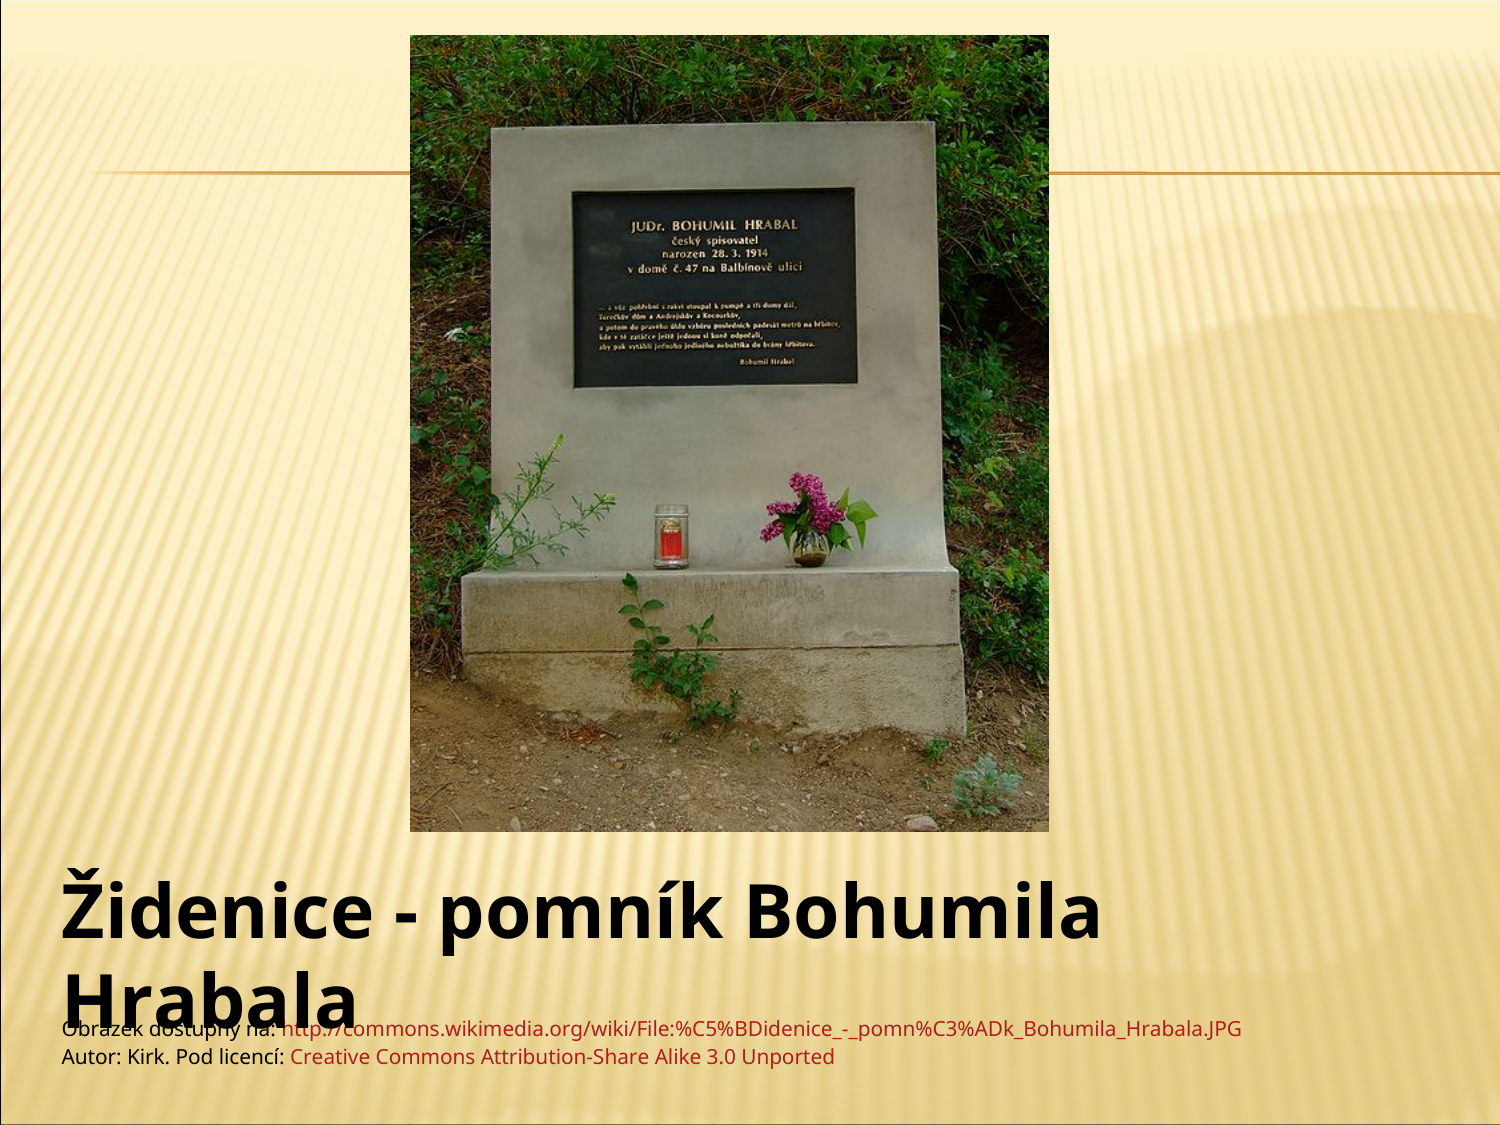

Židenice - pomník Bohumila Hrabala
Obrázek dostupný na: http://commons.wikimedia.org/wiki/File:%C5%BDidenice_-_pomn%C3%ADk_Bohumila_Hrabala.JPG
Autor: Kirk. Pod licencí: Creative Commons Attribution-Share Alike 3.0 Unported